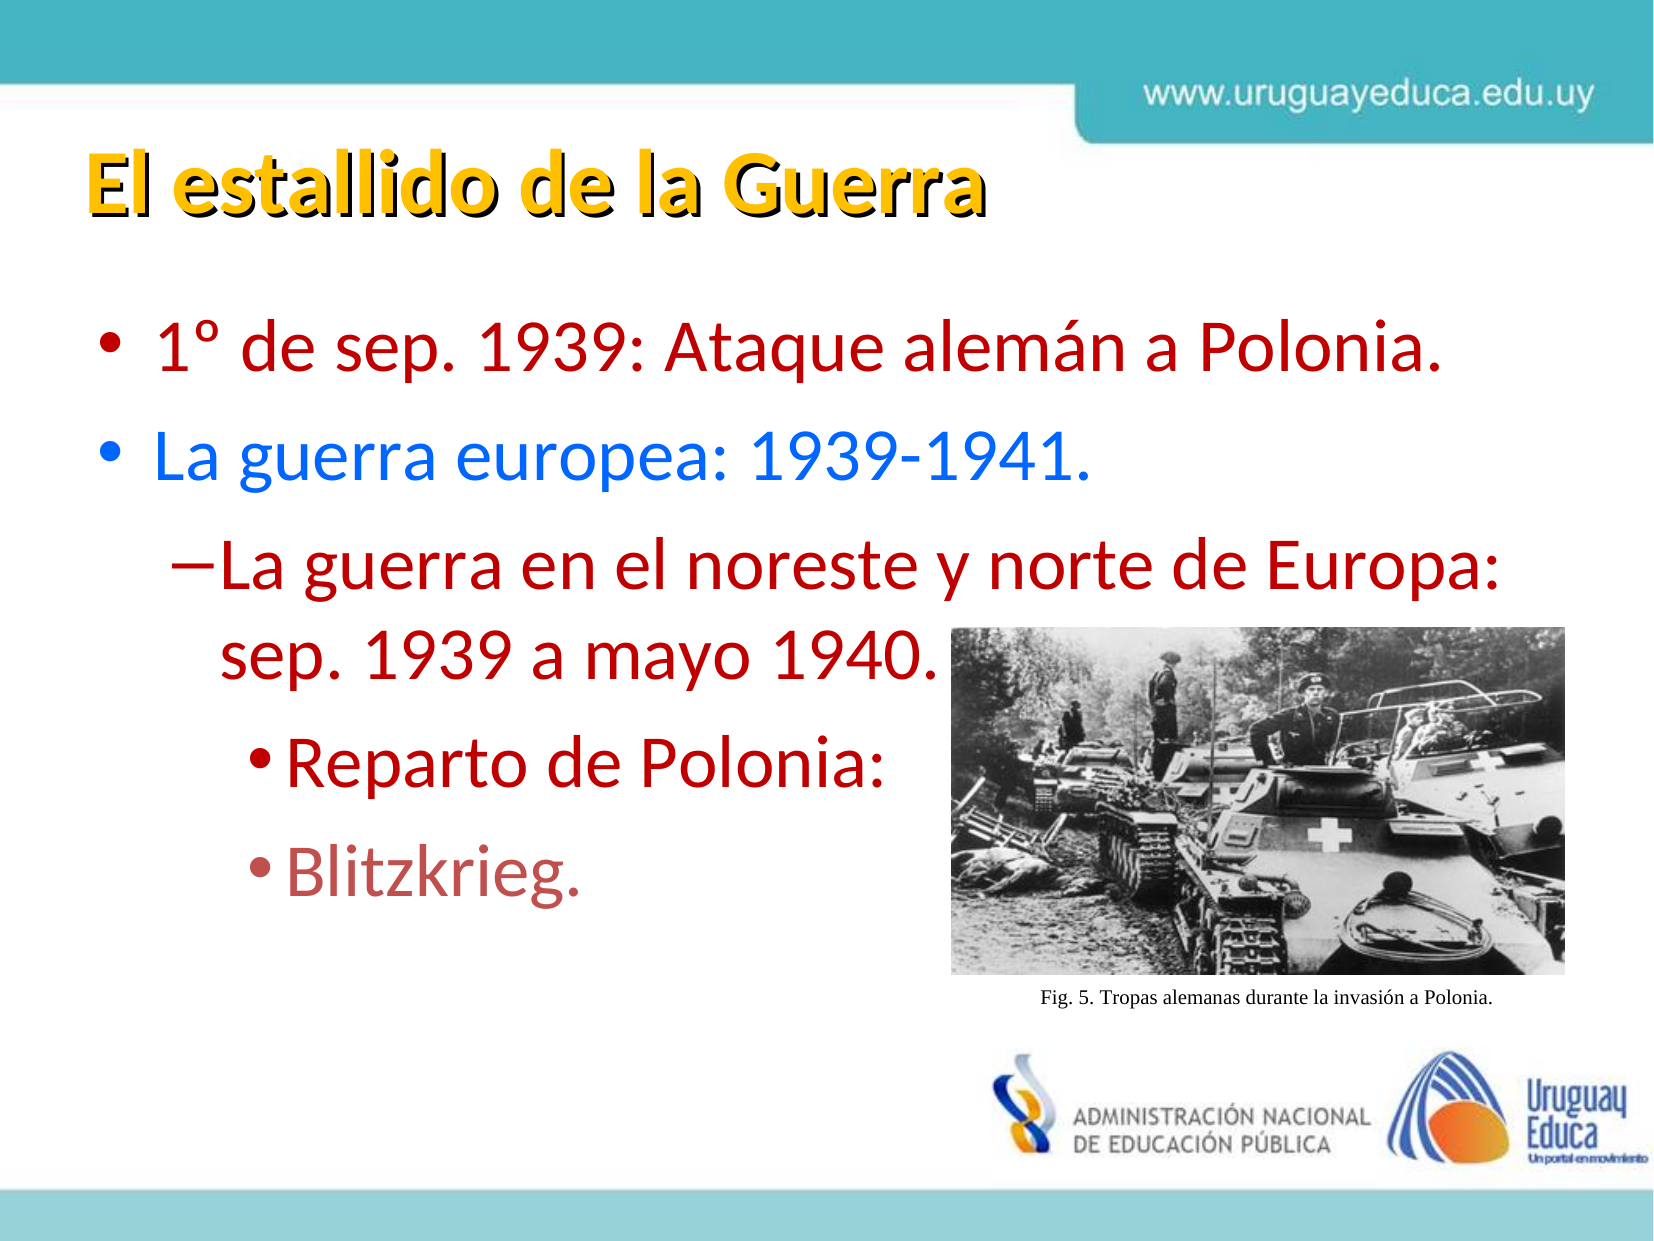

# El estallido de la Guerra
1º de sep. 1939: Ataque alemán a Polonia.
La guerra europea: 1939-1941.
La guerra en el noreste y norte de Europa: sep. 1939 a mayo 1940.
Reparto de Polonia:
Blitzkrieg.
Fig. 5. Tropas alemanas durante la invasión a Polonia.